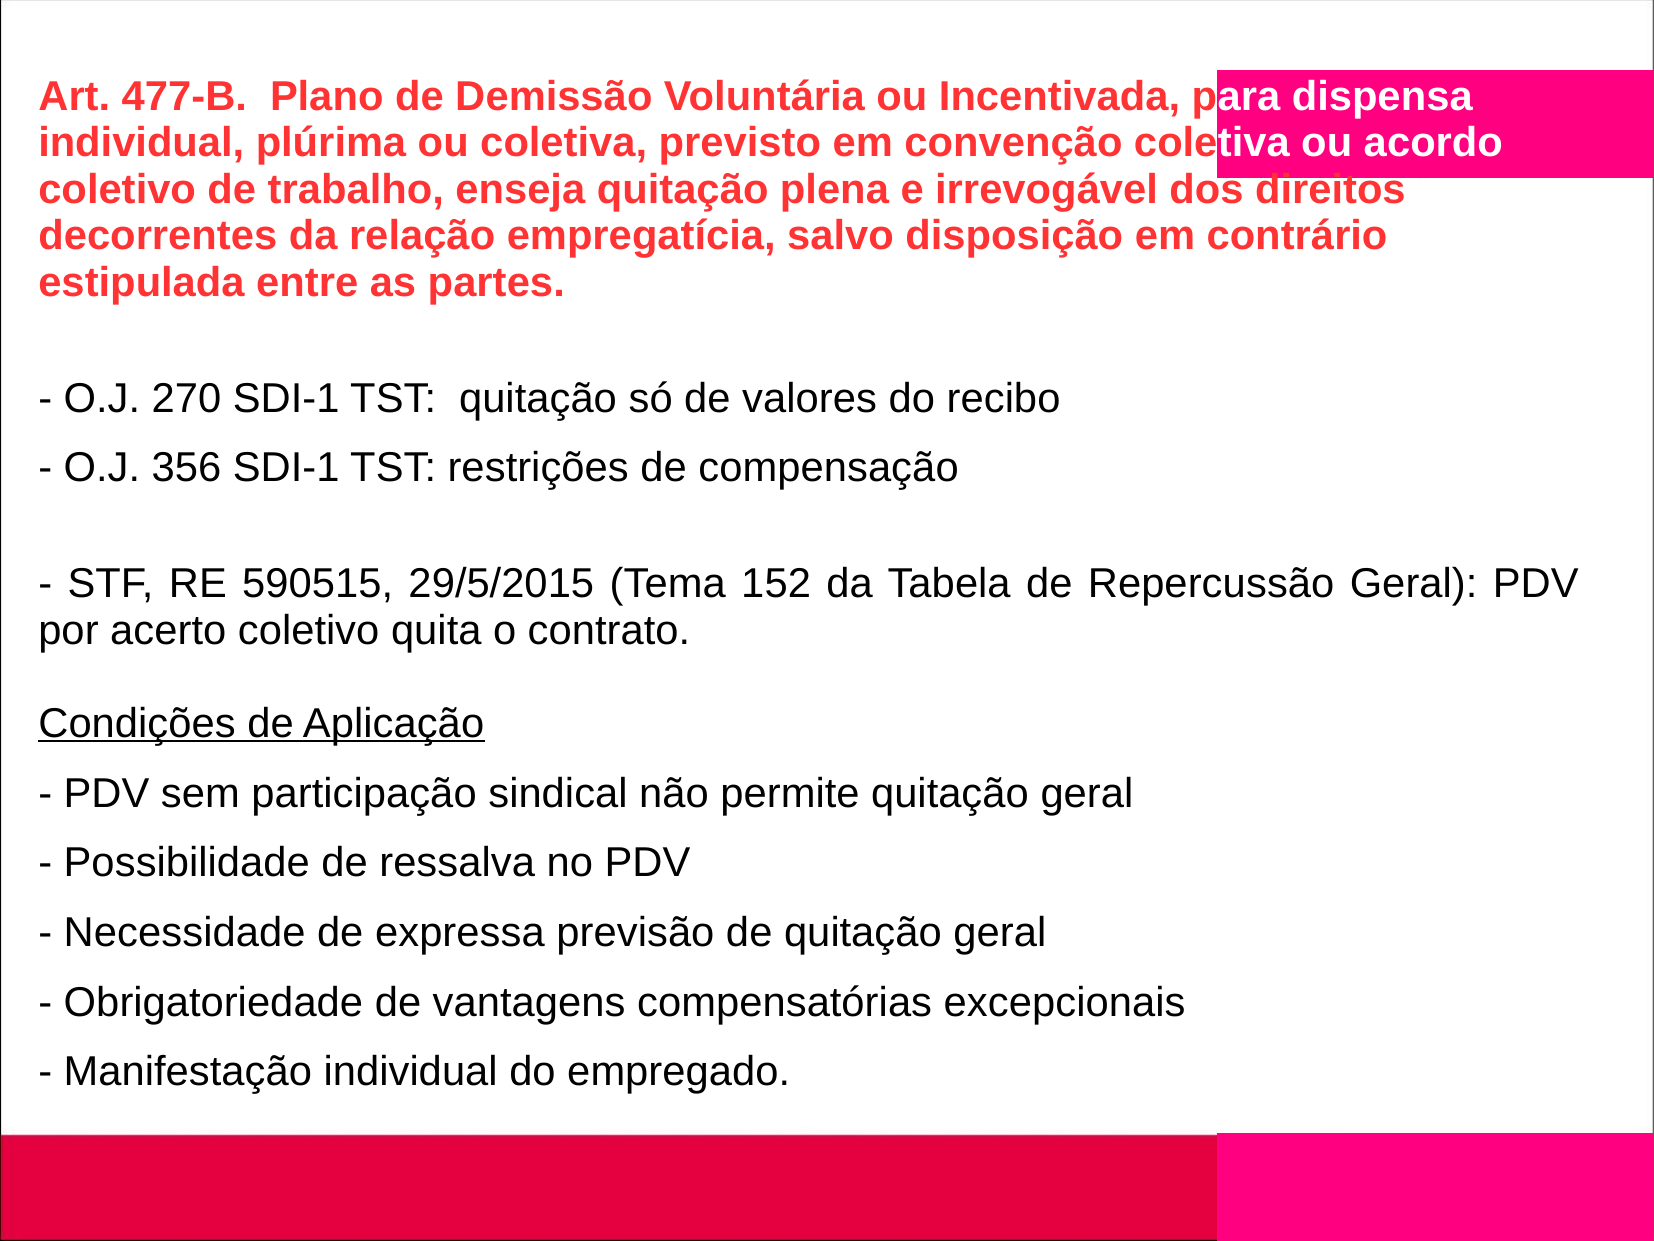

Art. 477-B.  Plano de Demissão Voluntária ou Incentivada, para dispensa individual, plúrima ou coletiva, previsto em convenção coletiva ou acordo coletivo de trabalho, enseja quitação plena e irrevogável dos direitos decorrentes da relação empregatícia, salvo disposição em contrário estipulada entre as partes.
- O.J. 270 SDI-1 TST: quitação só de valores do recibo
- O.J. 356 SDI-1 TST: restrições de compensação
- STF, RE 590515, 29/5/2015 (Tema 152 da Tabela de Repercussão Geral): PDV por acerto coletivo quita o contrato.
Condições de Aplicação
- PDV sem participação sindical não permite quitação geral
- Possibilidade de ressalva no PDV
- Necessidade de expressa previsão de quitação geral
- Obrigatoriedade de vantagens compensatórias excepcionais
- Manifestação individual do empregado.